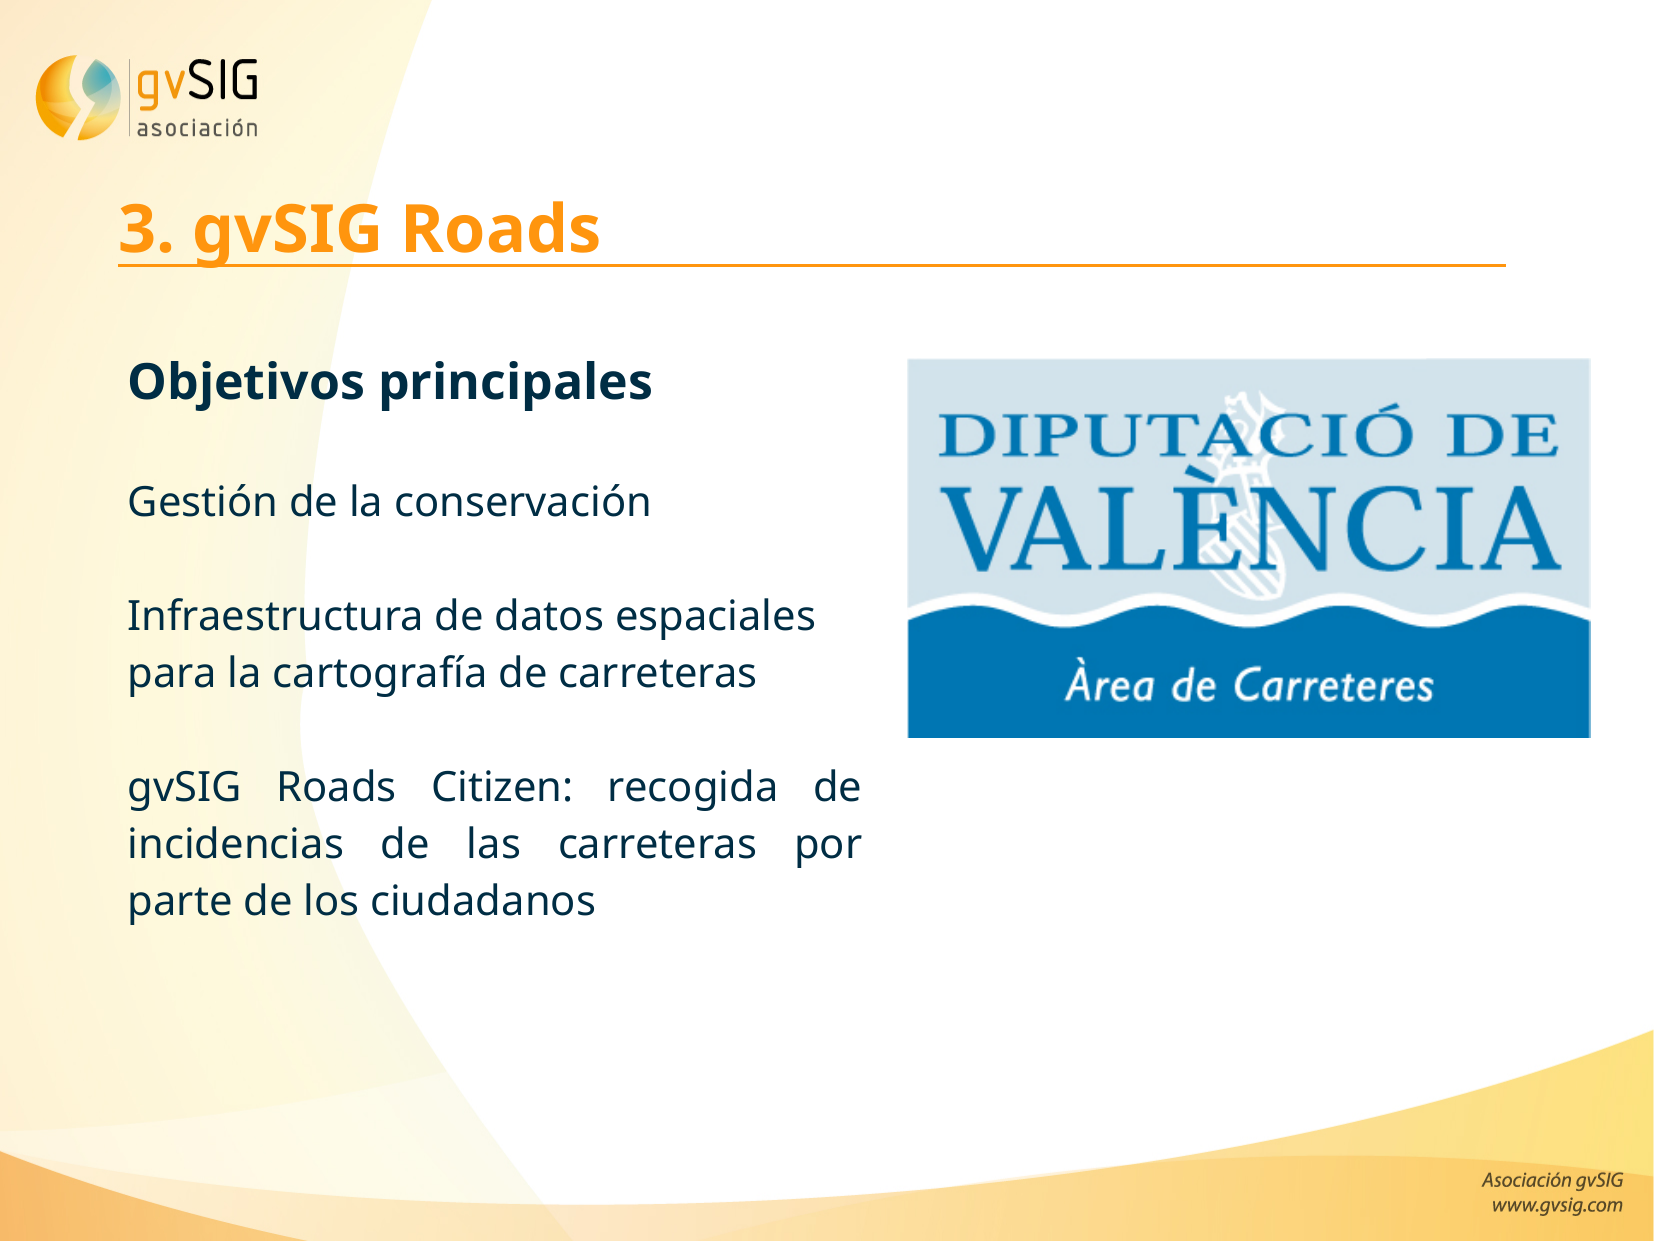

# 3. gvSIG Roads
Objetivos principales
Gestión de la conservación
Infraestructura de datos espaciales para la cartografía de carreteras
gvSIG Roads Citizen: recogida de incidencias de las carreteras por parte de los ciudadanos